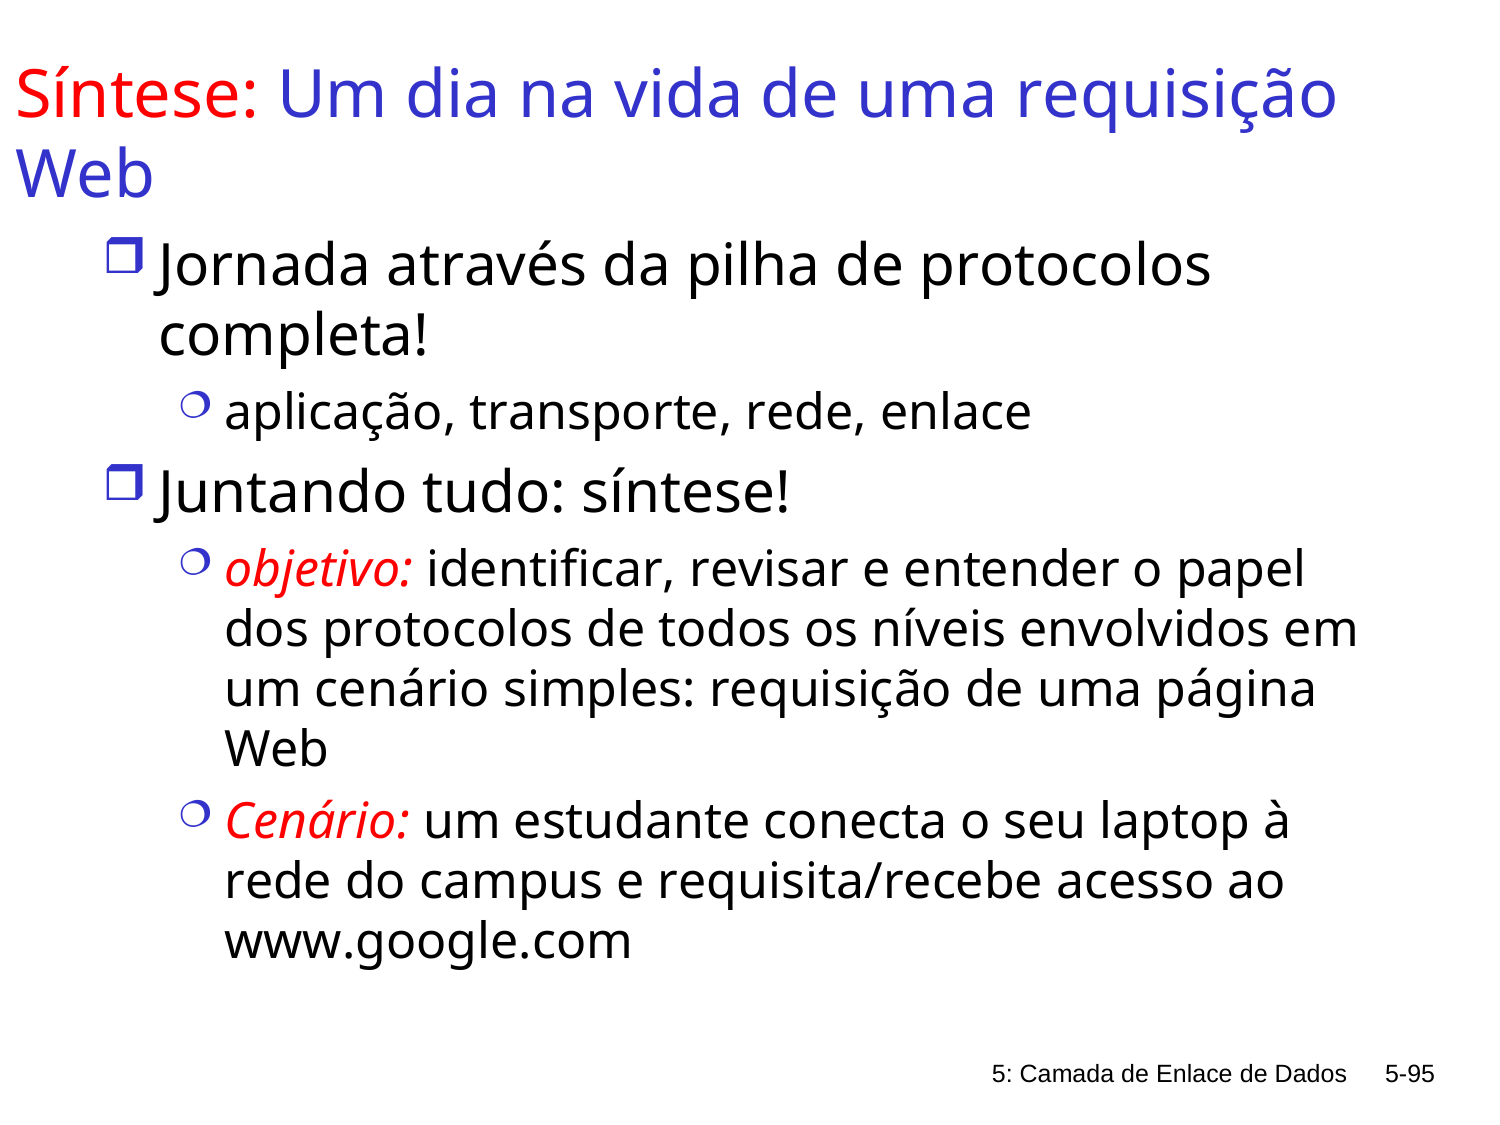

# Síntese: Um dia na vida de uma requisição Web
Jornada através da pilha de protocolos completa!
aplicação, transporte, rede, enlace
Juntando tudo: síntese!
objetivo: identificar, revisar e entender o papel dos protocolos de todos os níveis envolvidos em um cenário simples: requisição de uma página Web
Cenário: um estudante conecta o seu laptop à rede do campus e requisita/recebe acesso ao www.google.com
5: Camada de Enlace de Dados